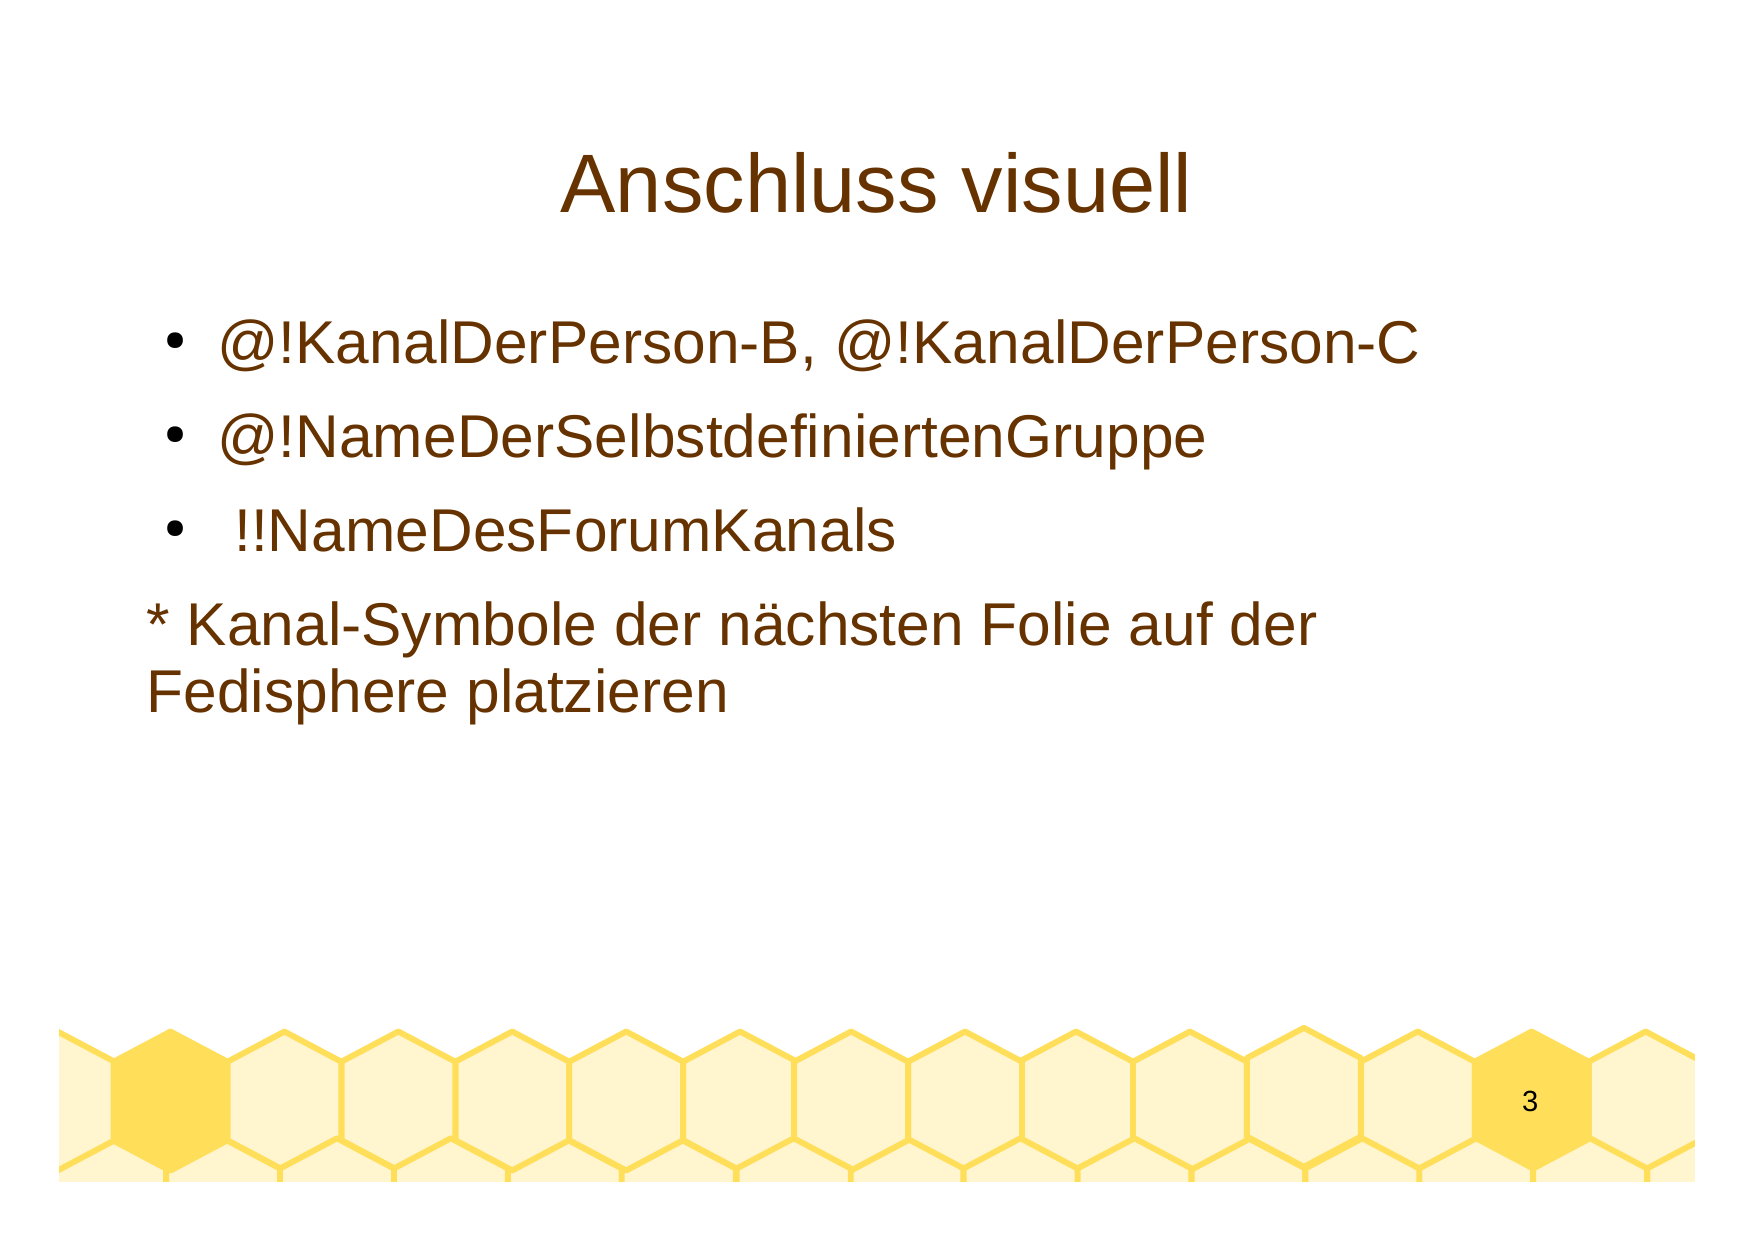

# Anschluss visuell
@!KanalDerPerson-B, @!KanalDerPerson-C
@!NameDerSelbstdefiniertenGruppe
 !!NameDesForumKanals
* Kanal-Symbole der nächsten Folie auf der Fedisphere platzieren